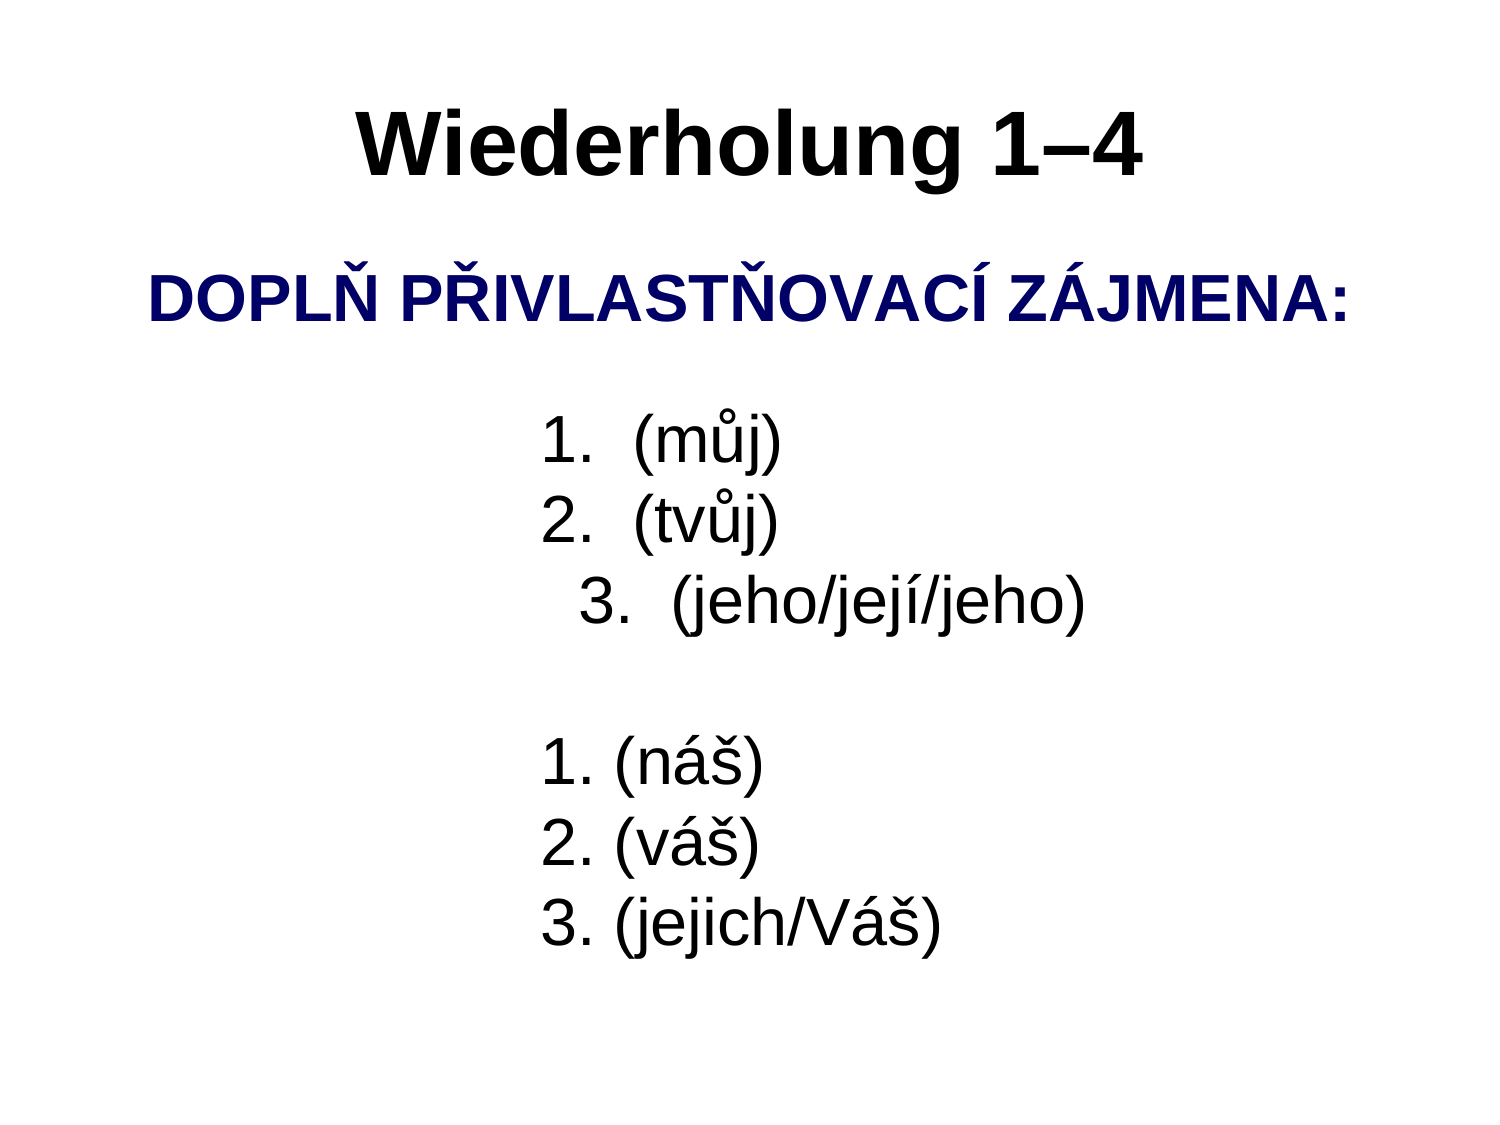

# Wiederholung 1–4
DOPLŇ PŘIVLASTŇOVACÍ ZÁJMENA:
				1. (můj)
				2. (tvůj)
 3. (jeho/její/jeho)
				1. (náš)
				2. (váš)
				3. (jejich/Váš)